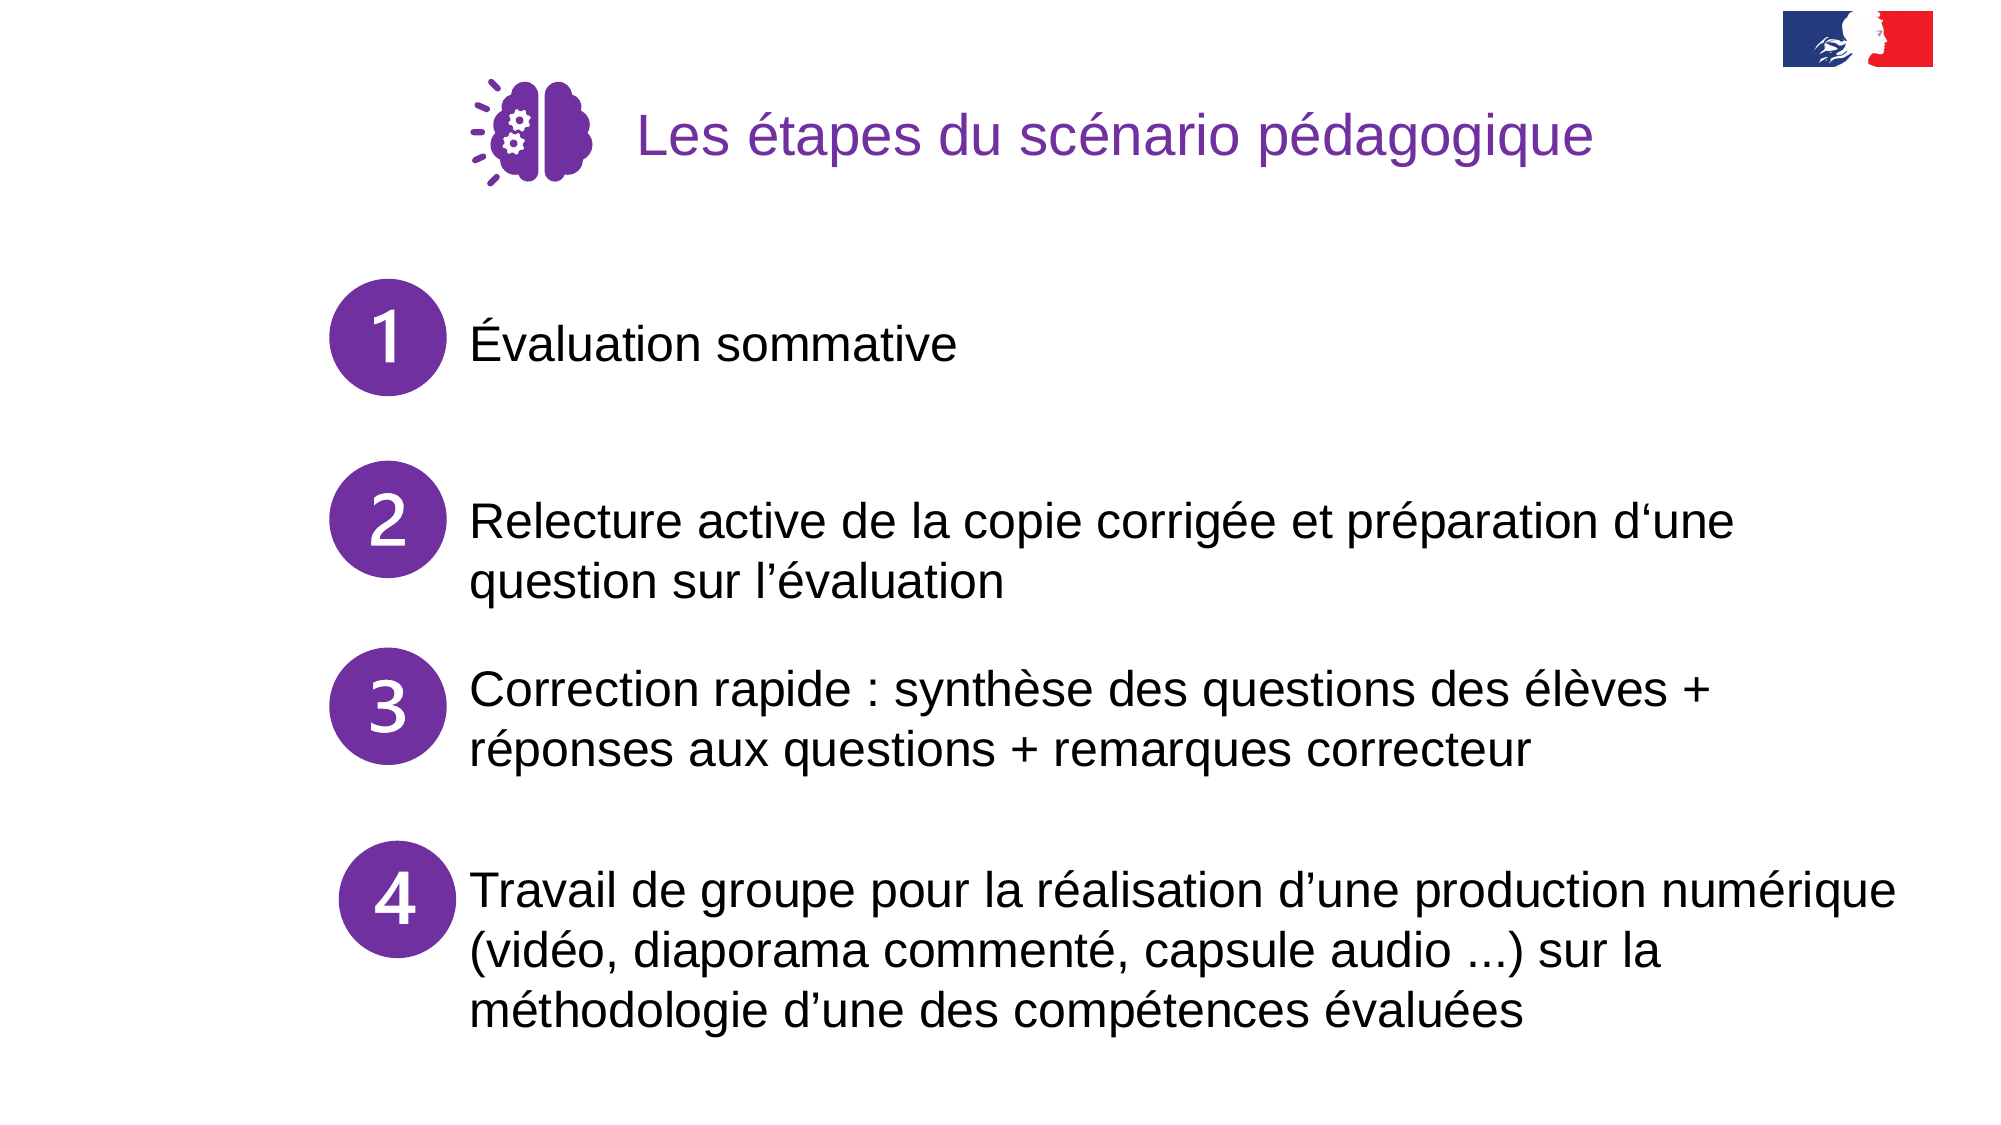

Les étapes du scénario pédagogique
Évaluation sommative
Relecture active de la copie corrigée et préparation d‘une question sur l’évaluation
Correction rapide : synthèse des questions des élèves + réponses aux questions + remarques correcteur
Travail de groupe pour la réalisation d’une production numérique (vidéo, diaporama commenté, capsule audio ...) sur la méthodologie d’une des compétences évaluées